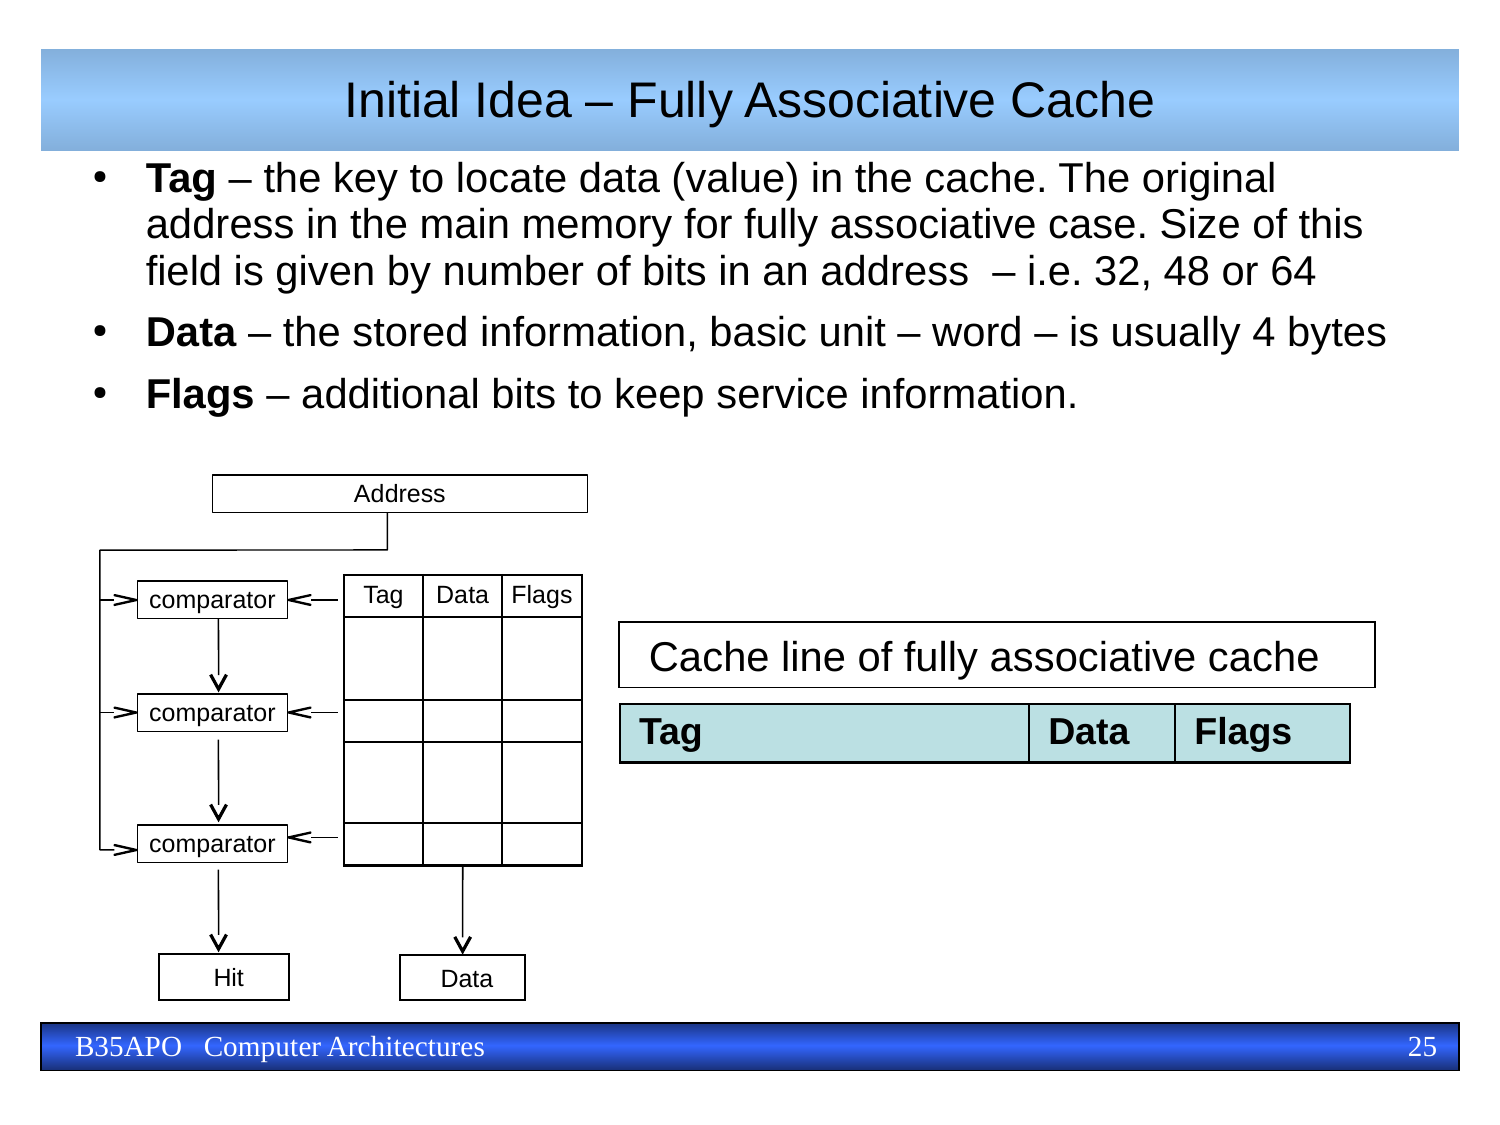

# Initial Idea – Fully Associative Cache
Tag – the key to locate data (value) in the cache. The original address in the main memory for fully associative case. Size of this field is given by number of bits in an address – i.e. 32, 48 or 64
Data – the stored information, basic unit – word – is usually 4 bytes
Flags – additional bits to keep service information.
Address
| Tag | Data | Flags |
| --- | --- | --- |
| | | |
| | | |
| | | |
| | | |
comparator
Cache line of fully associative cache
comparator
| Tag | Data | Flags |
| --- | --- | --- |
comparator
Hit
Data
B35APO Computer Architectures
25